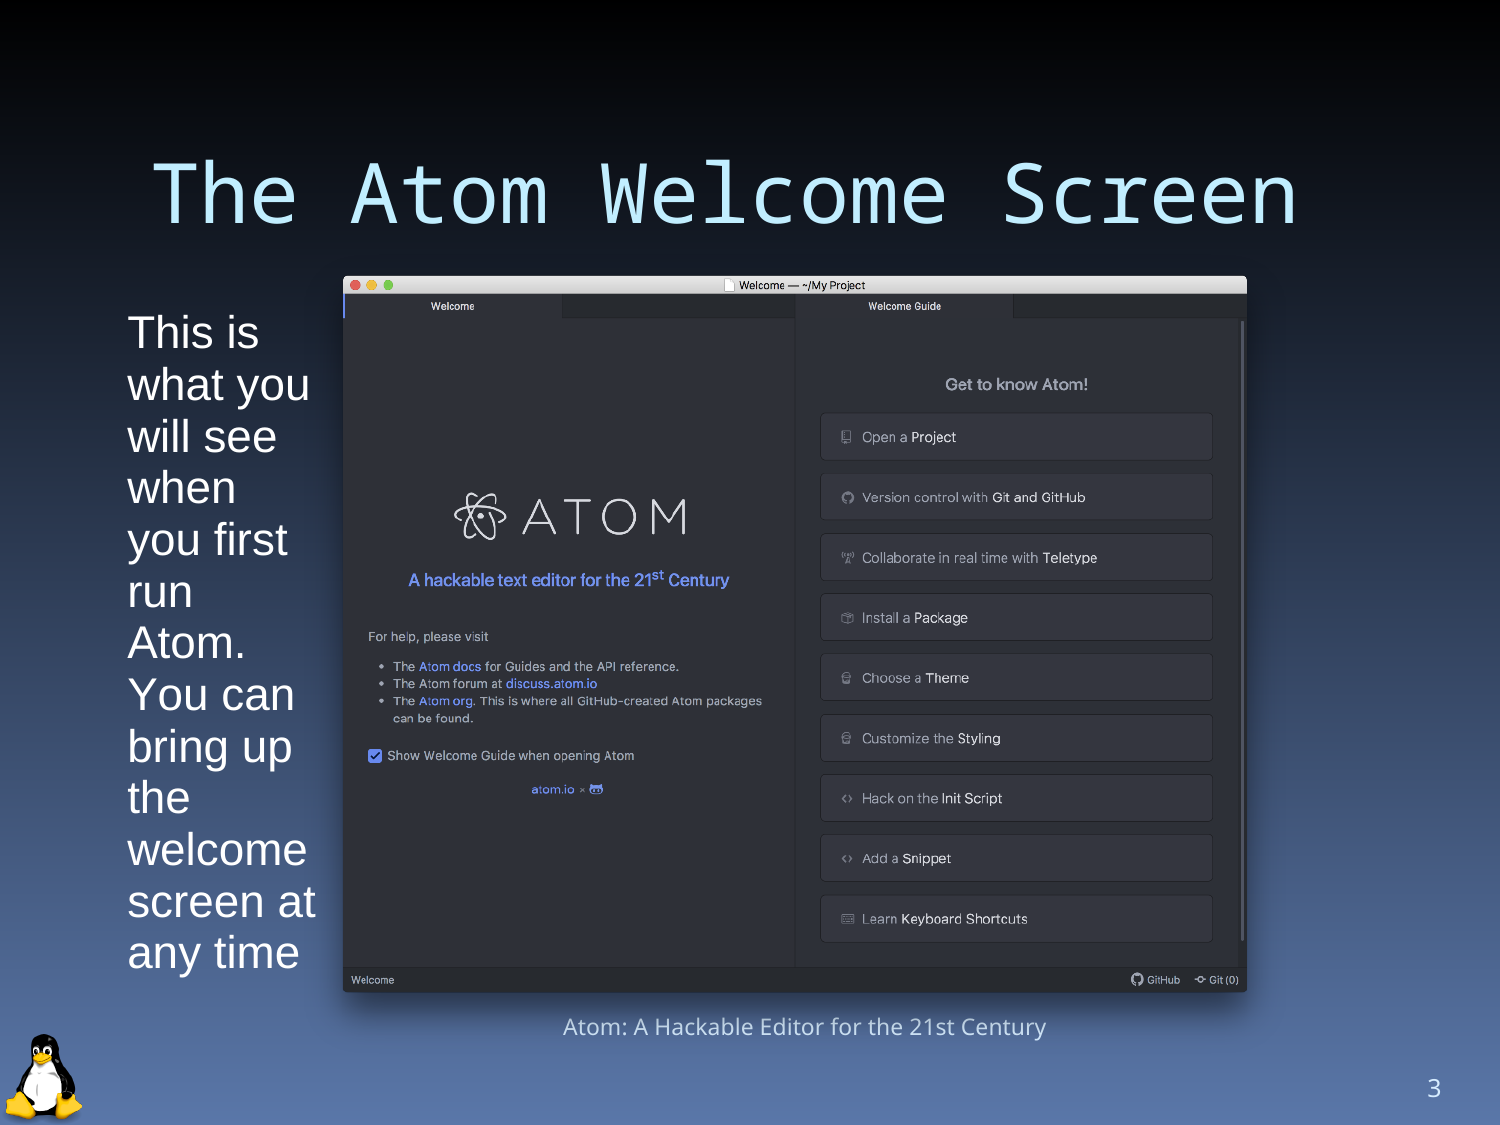

# The Atom Welcome Screen
This is what you will see when you first run Atom. You can bring up the welcome screen at any time
Atom: A Hackable Editor for the 21st Century
3